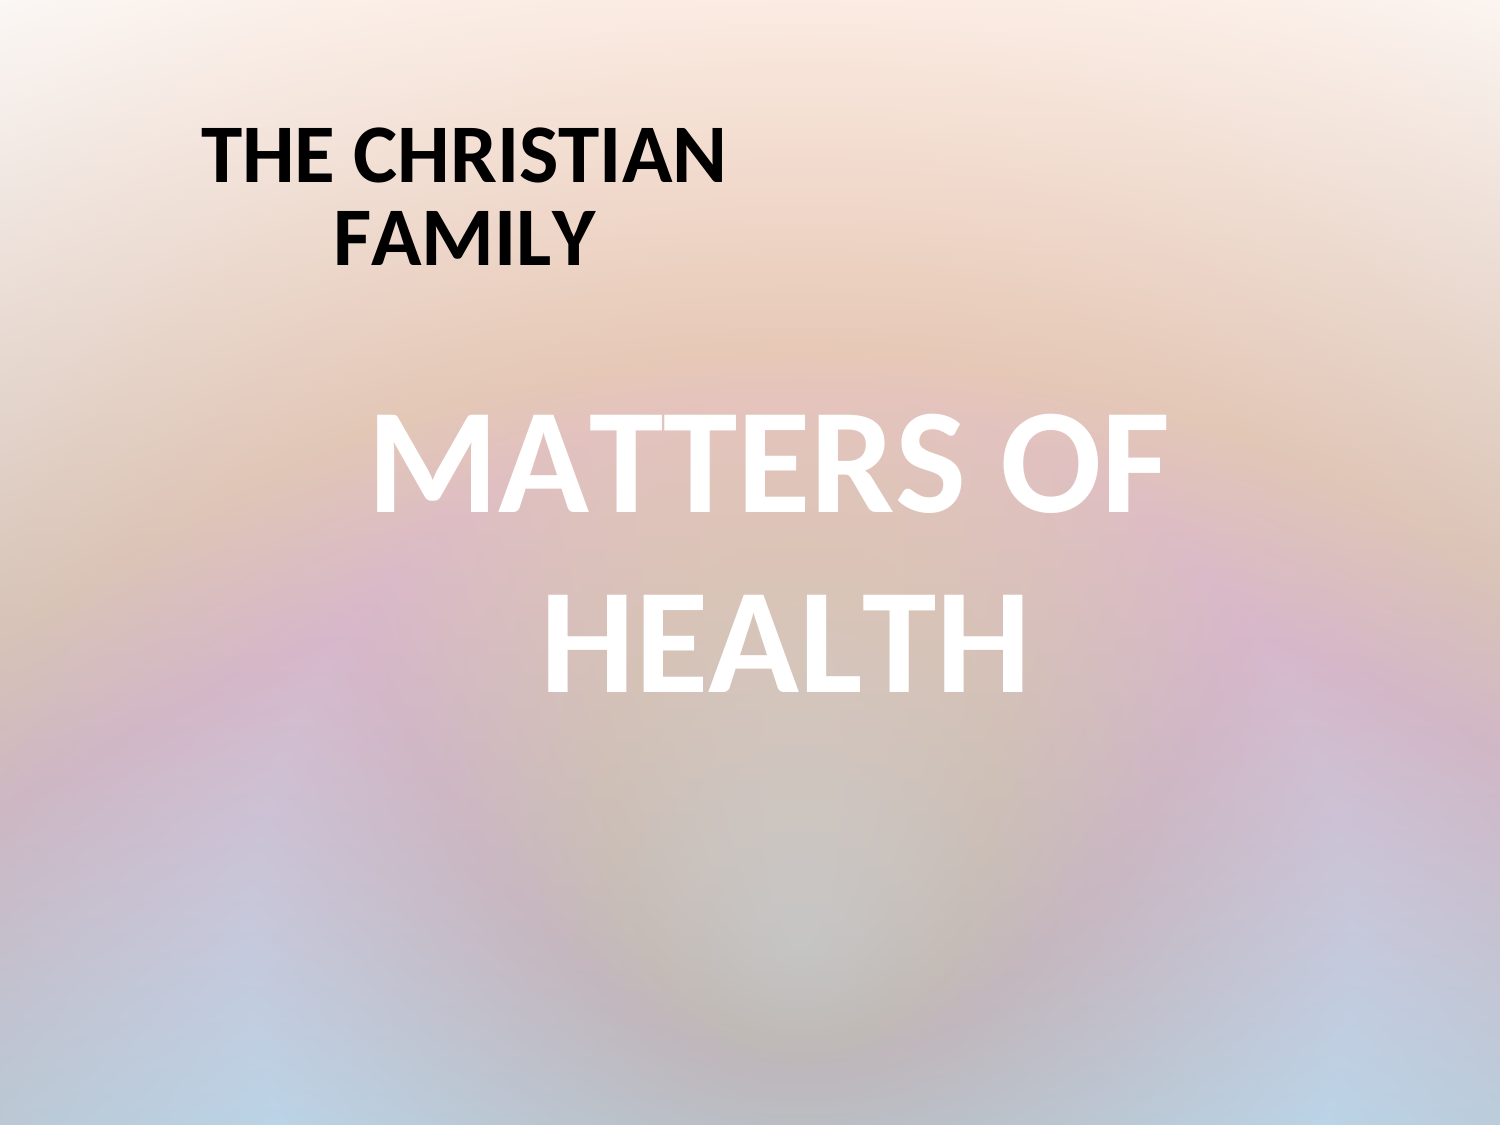

THE CHRISTIAN FAMILY
# MATTERS OF HEALTH